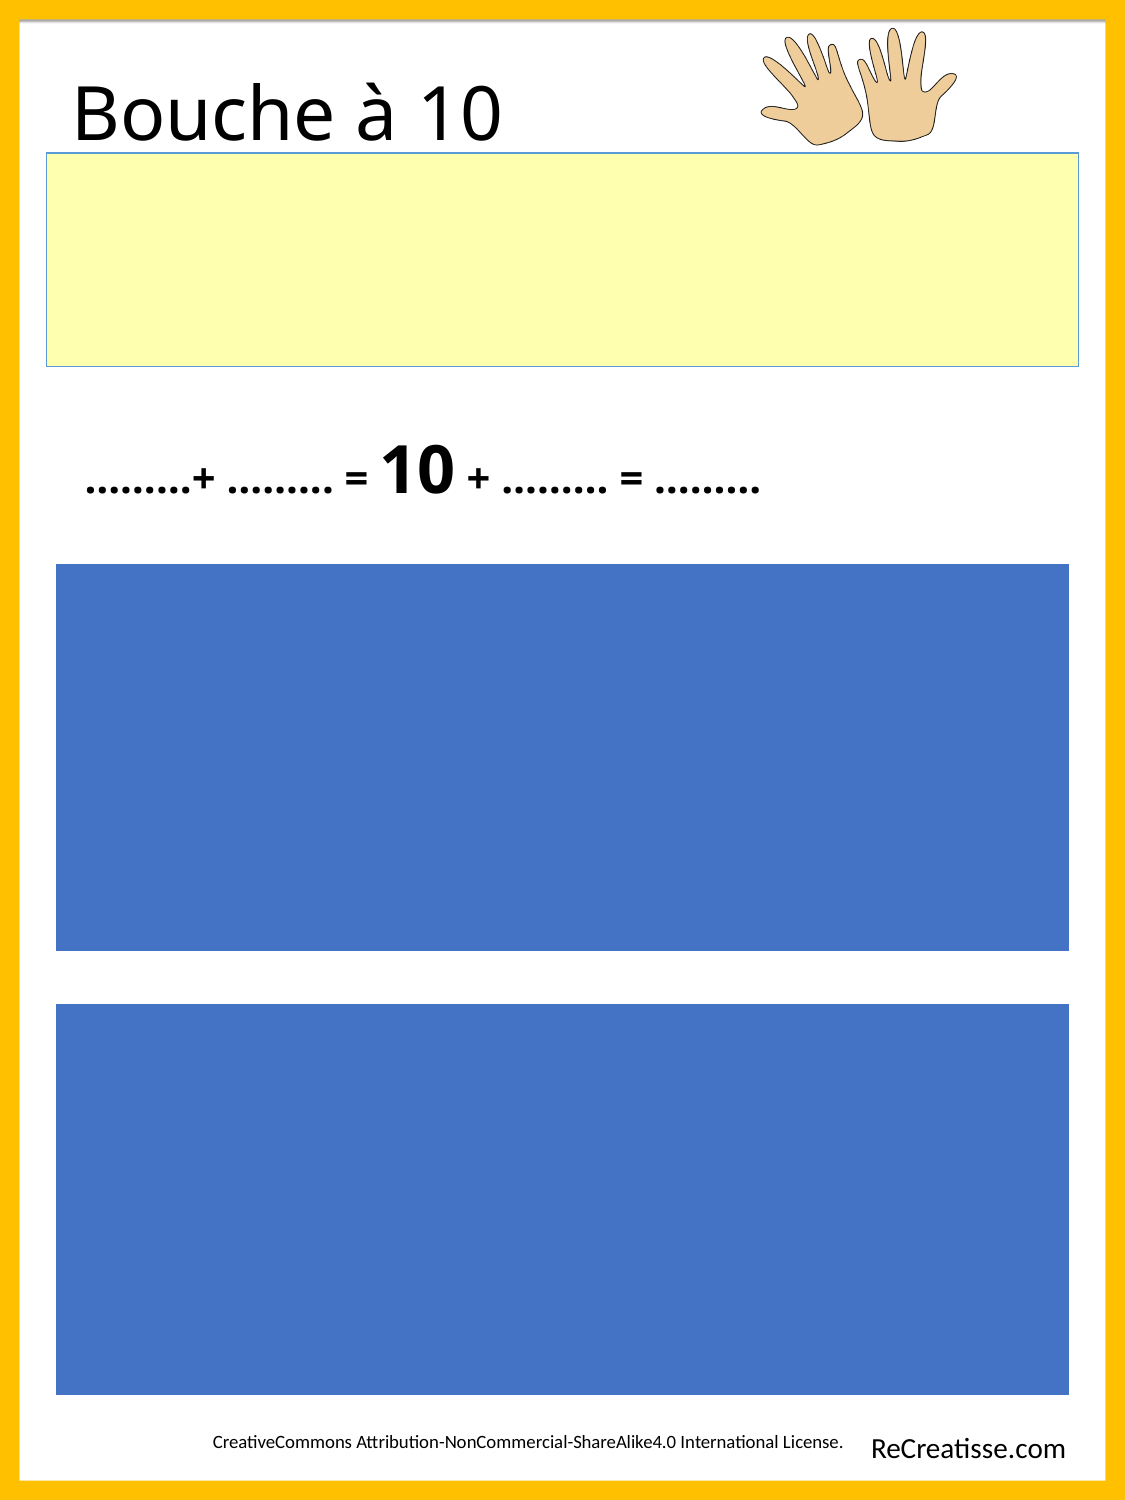

Bouche à 10
………+ ……... = 10 + ……… = ………
| | | | | |
| --- | --- | --- | --- | --- |
| | | | | |
| | | | | |
| --- | --- | --- | --- | --- |
| | | | | |
CreativeCommons Attribution-NonCommercial-ShareAlike4.0 International License.
ReCreatisse.com